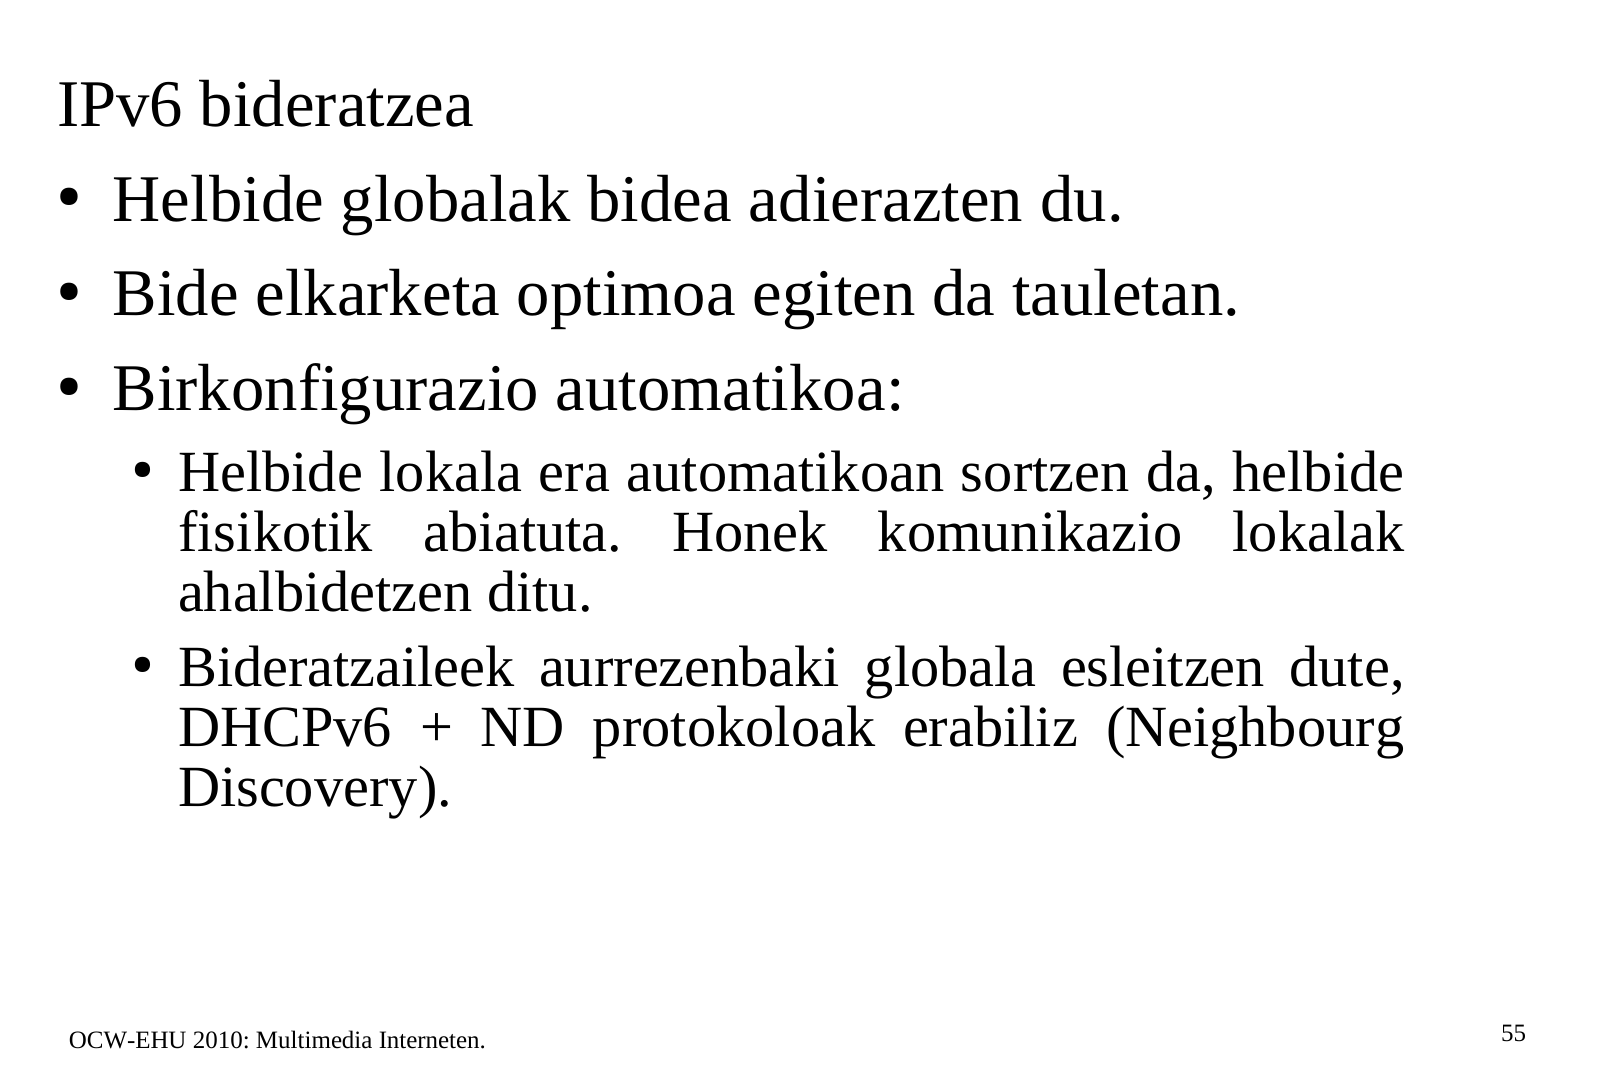

# IPv6 bideratzea
Helbide globalak bidea adierazten du.
Bide elkarketa optimoa egiten da tauletan.
Birkonfigurazio automatikoa:
Helbide lokala era automatikoan sortzen da, helbide fisikotik abiatuta. Honek komunikazio lokalak ahalbidetzen ditu.
Bideratzaileek aurrezenbaki globala esleitzen dute, DHCPv6 + ND protokoloak erabiliz (Neighbourg Discovery).
55